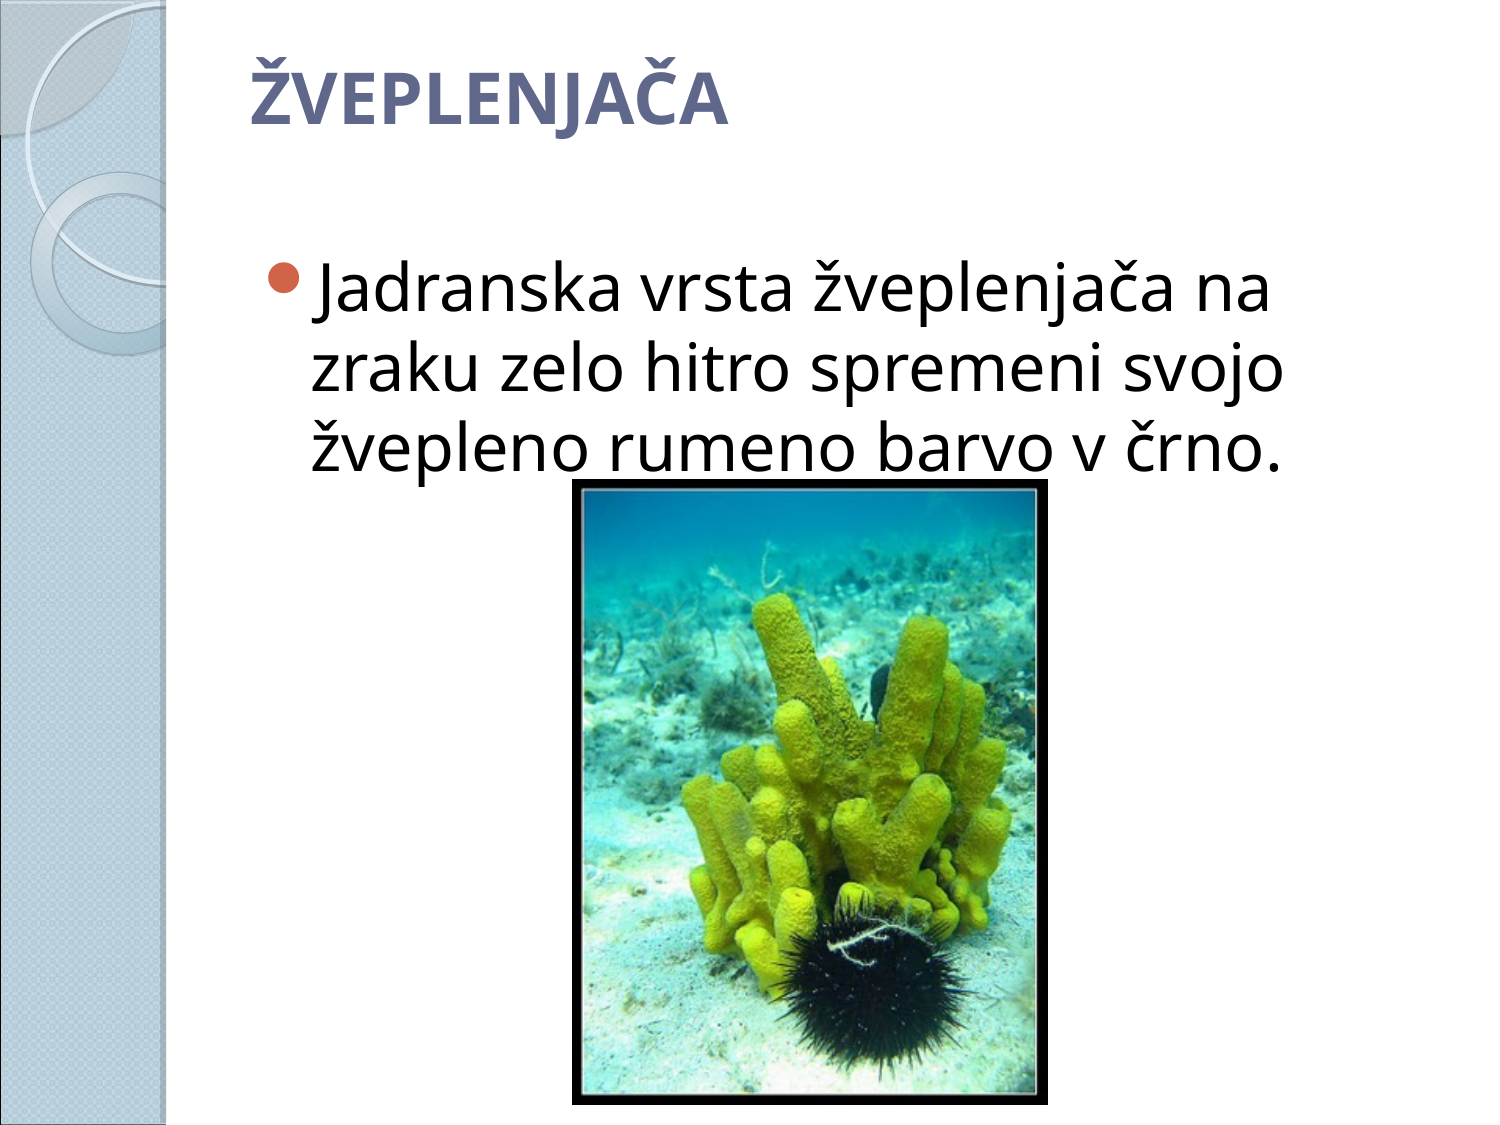

# ŽVEPLENJAČA
Jadranska vrsta žveplenjača na zraku zelo hitro spremeni svojo žvepleno rumeno barvo v črno.